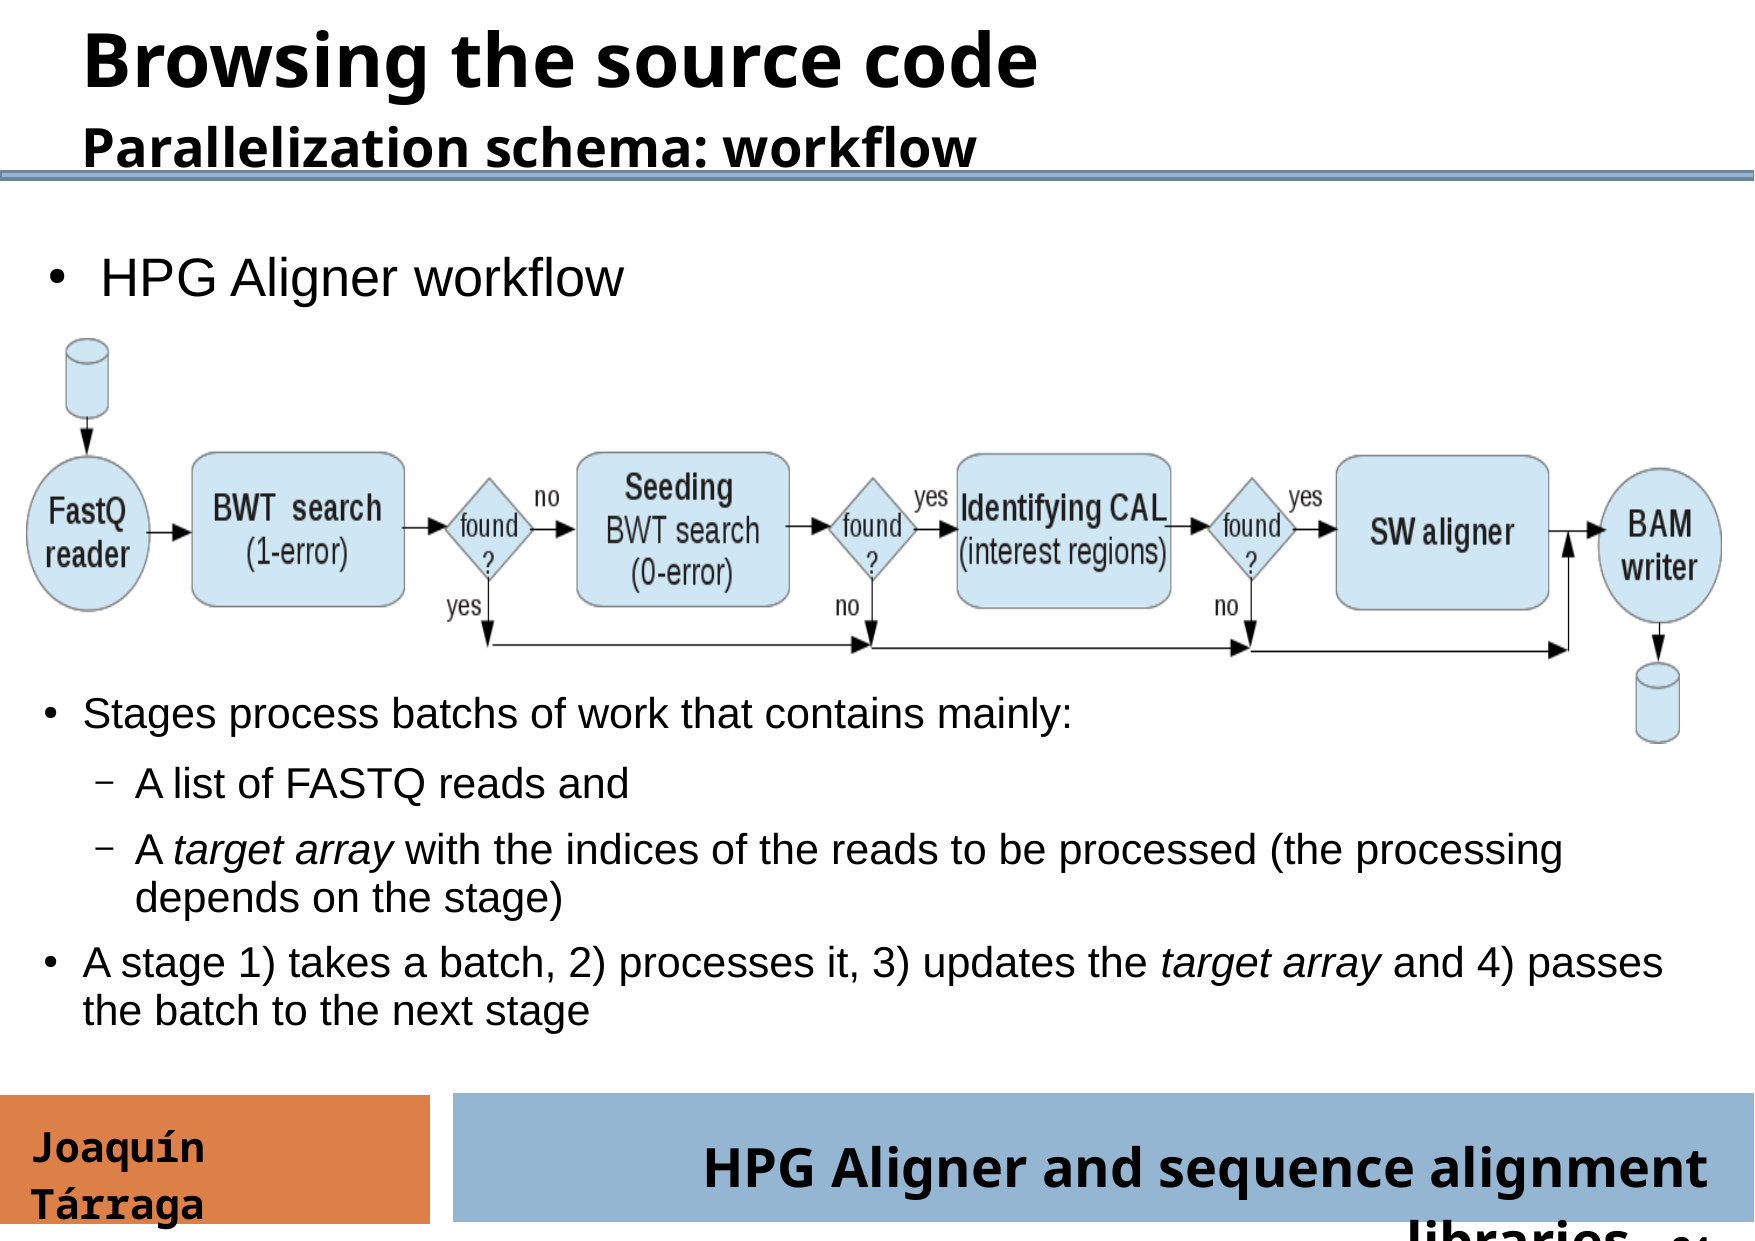

Browsing the source code
Parallelization schema: workflow
# HPG Aligner workflow
Stages process batchs of work that contains mainly:
A list of FASTQ reads and
A target array with the indices of the reads to be processed (the processing depends on the stage)
A stage 1) takes a batch, 2) processes it, 3) updates the target array and 4) passes the batch to the next stage
Joaquín Tárraga
jtarraga@cipf.es
HPG Aligner and sequence alignment libraries 24